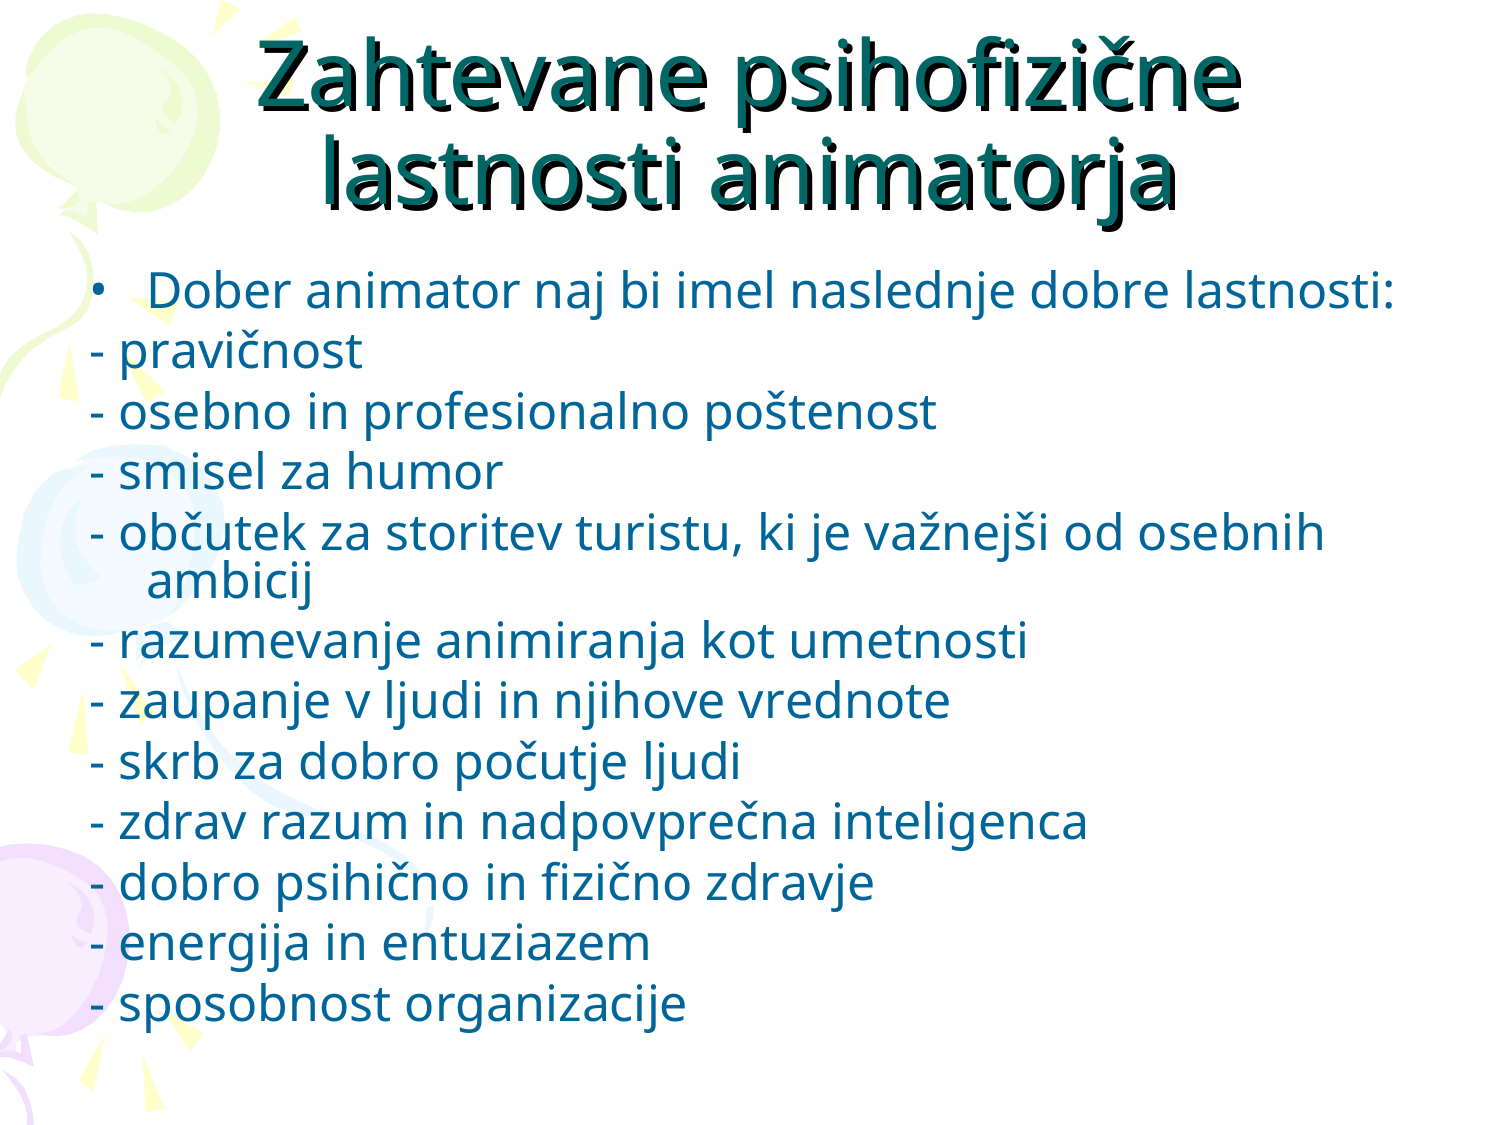

# Zahtevane psihofizične lastnosti animatorja
Dober animator naj bi imel naslednje dobre lastnosti:
- pravičnost
- osebno in profesionalno poštenost
- smisel za humor
- občutek za storitev turistu, ki je važnejši od osebnih ambicij
- razumevanje animiranja kot umetnosti
- zaupanje v ljudi in njihove vrednote
- skrb za dobro počutje ljudi
- zdrav razum in nadpovprečna inteligenca
- dobro psihično in fizično zdravje
- energija in entuziazem
- sposobnost organizacije